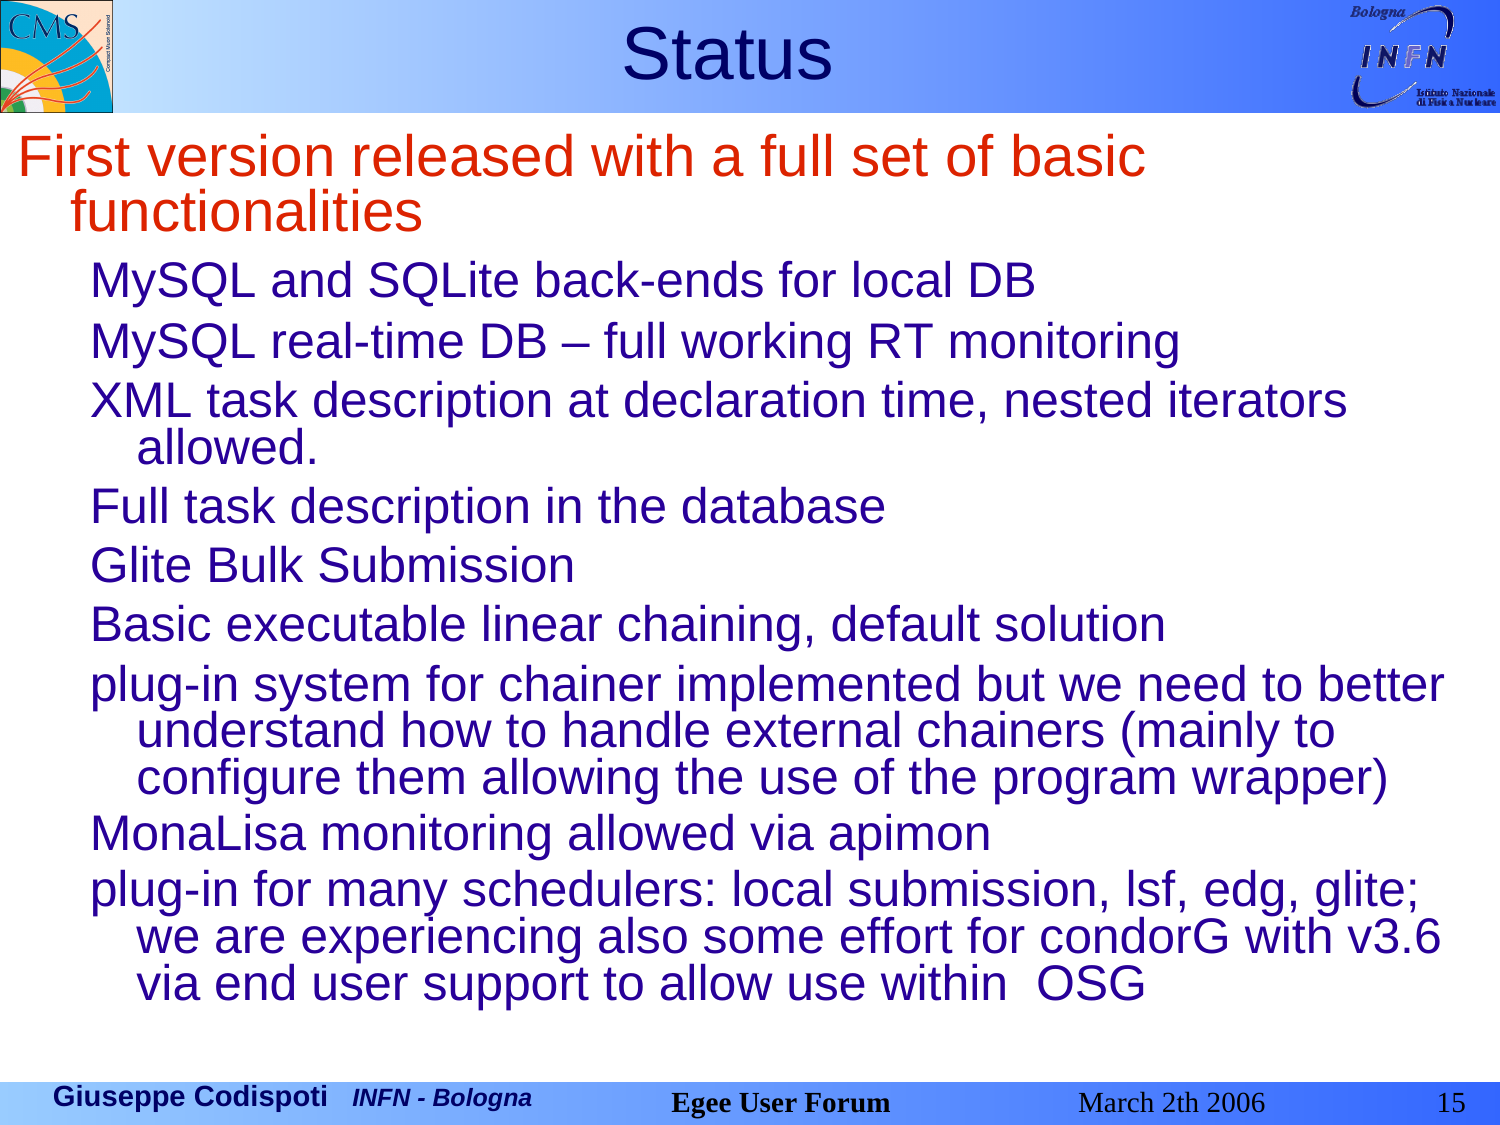

Status
# First version released with a full set of basic functionalities
MySQL and SQLite back-ends for local DB
MySQL real-time DB – full working RT monitoring
XML task description at declaration time, nested iterators allowed.
Full task description in the database
Glite Bulk Submission
Basic executable linear chaining, default solution
plug-in system for chainer implemented but we need to better understand how to handle external chainers (mainly to configure them allowing the use of the program wrapper)
MonaLisa monitoring allowed via apimon
plug-in for many schedulers: local submission, lsf, edg, glite; we are experiencing also some effort for condorG with v3.6 via end user support to allow use within OSG
Egee User Forum
March 2th 2006
15